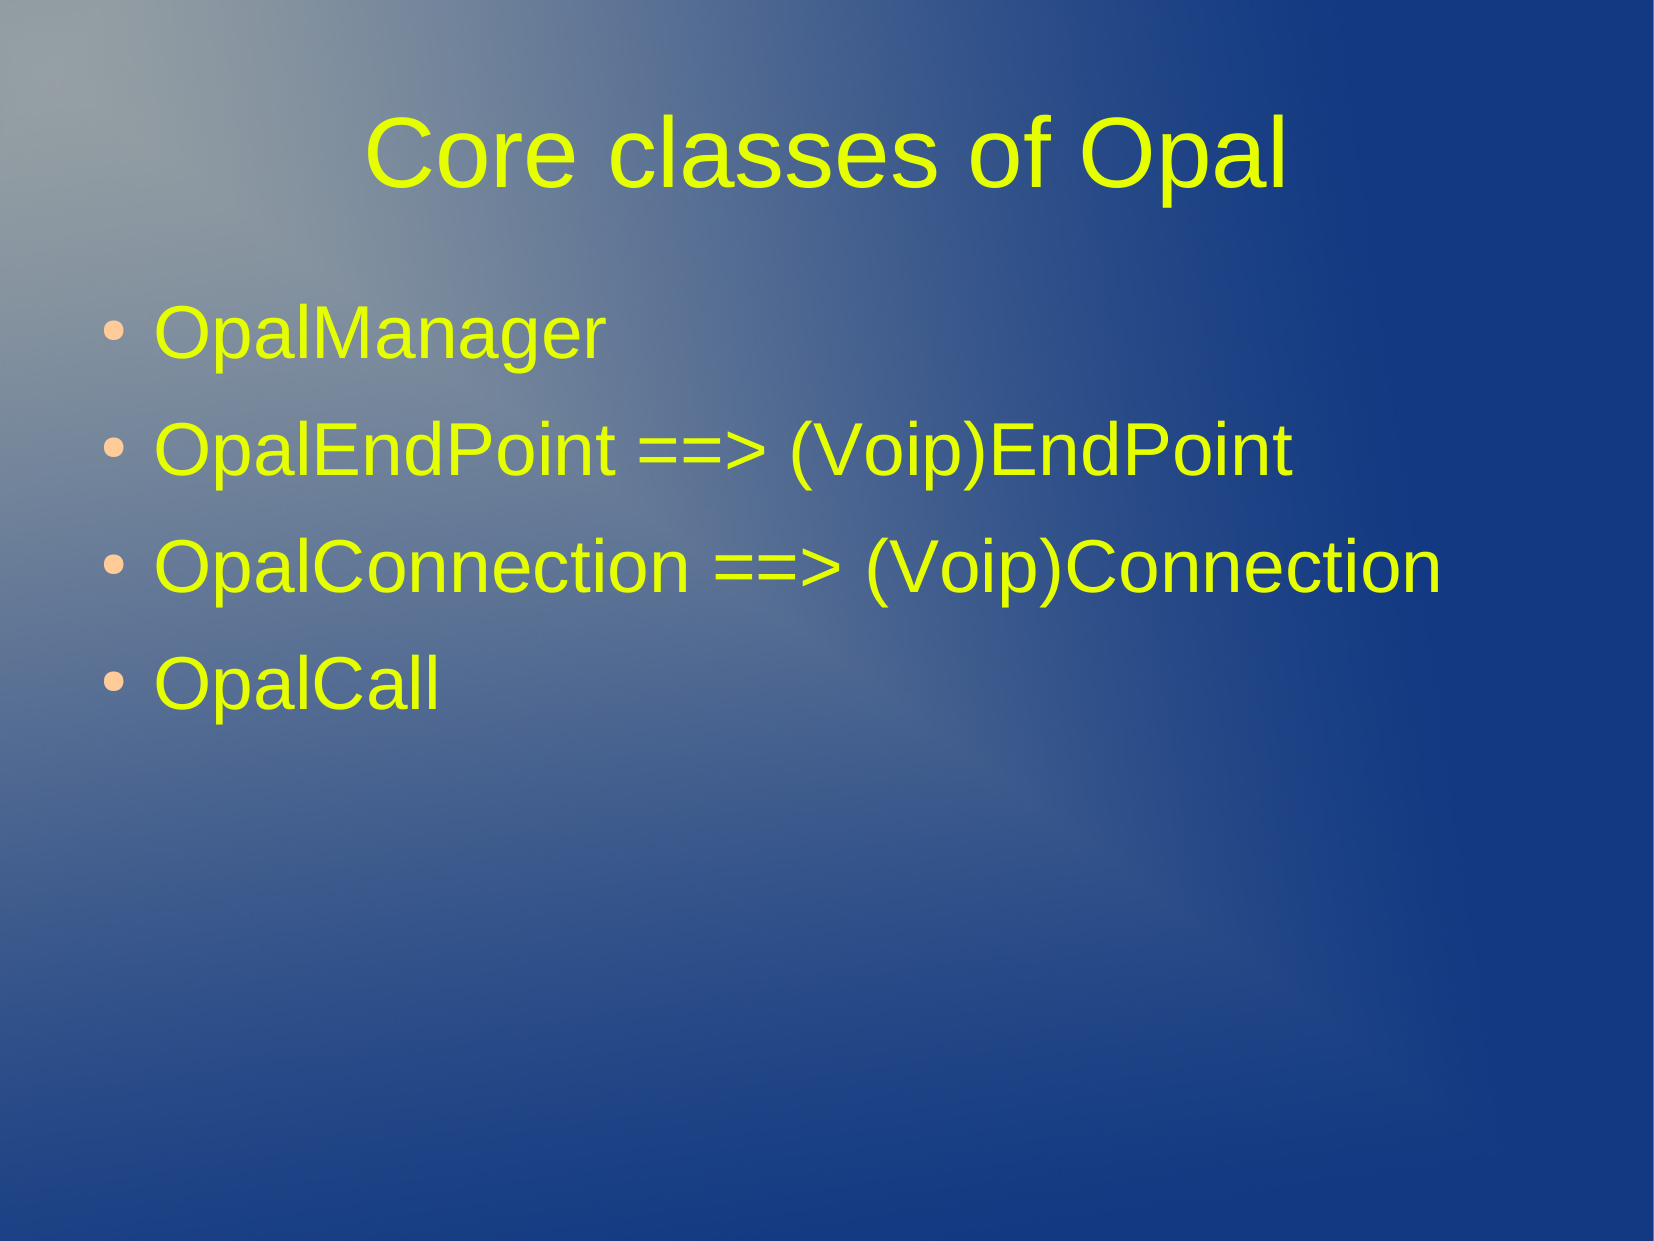

# Core classes of Opal
OpalManager
OpalEndPoint ==> (Voip)EndPoint
OpalConnection ==> (Voip)Connection
OpalCall